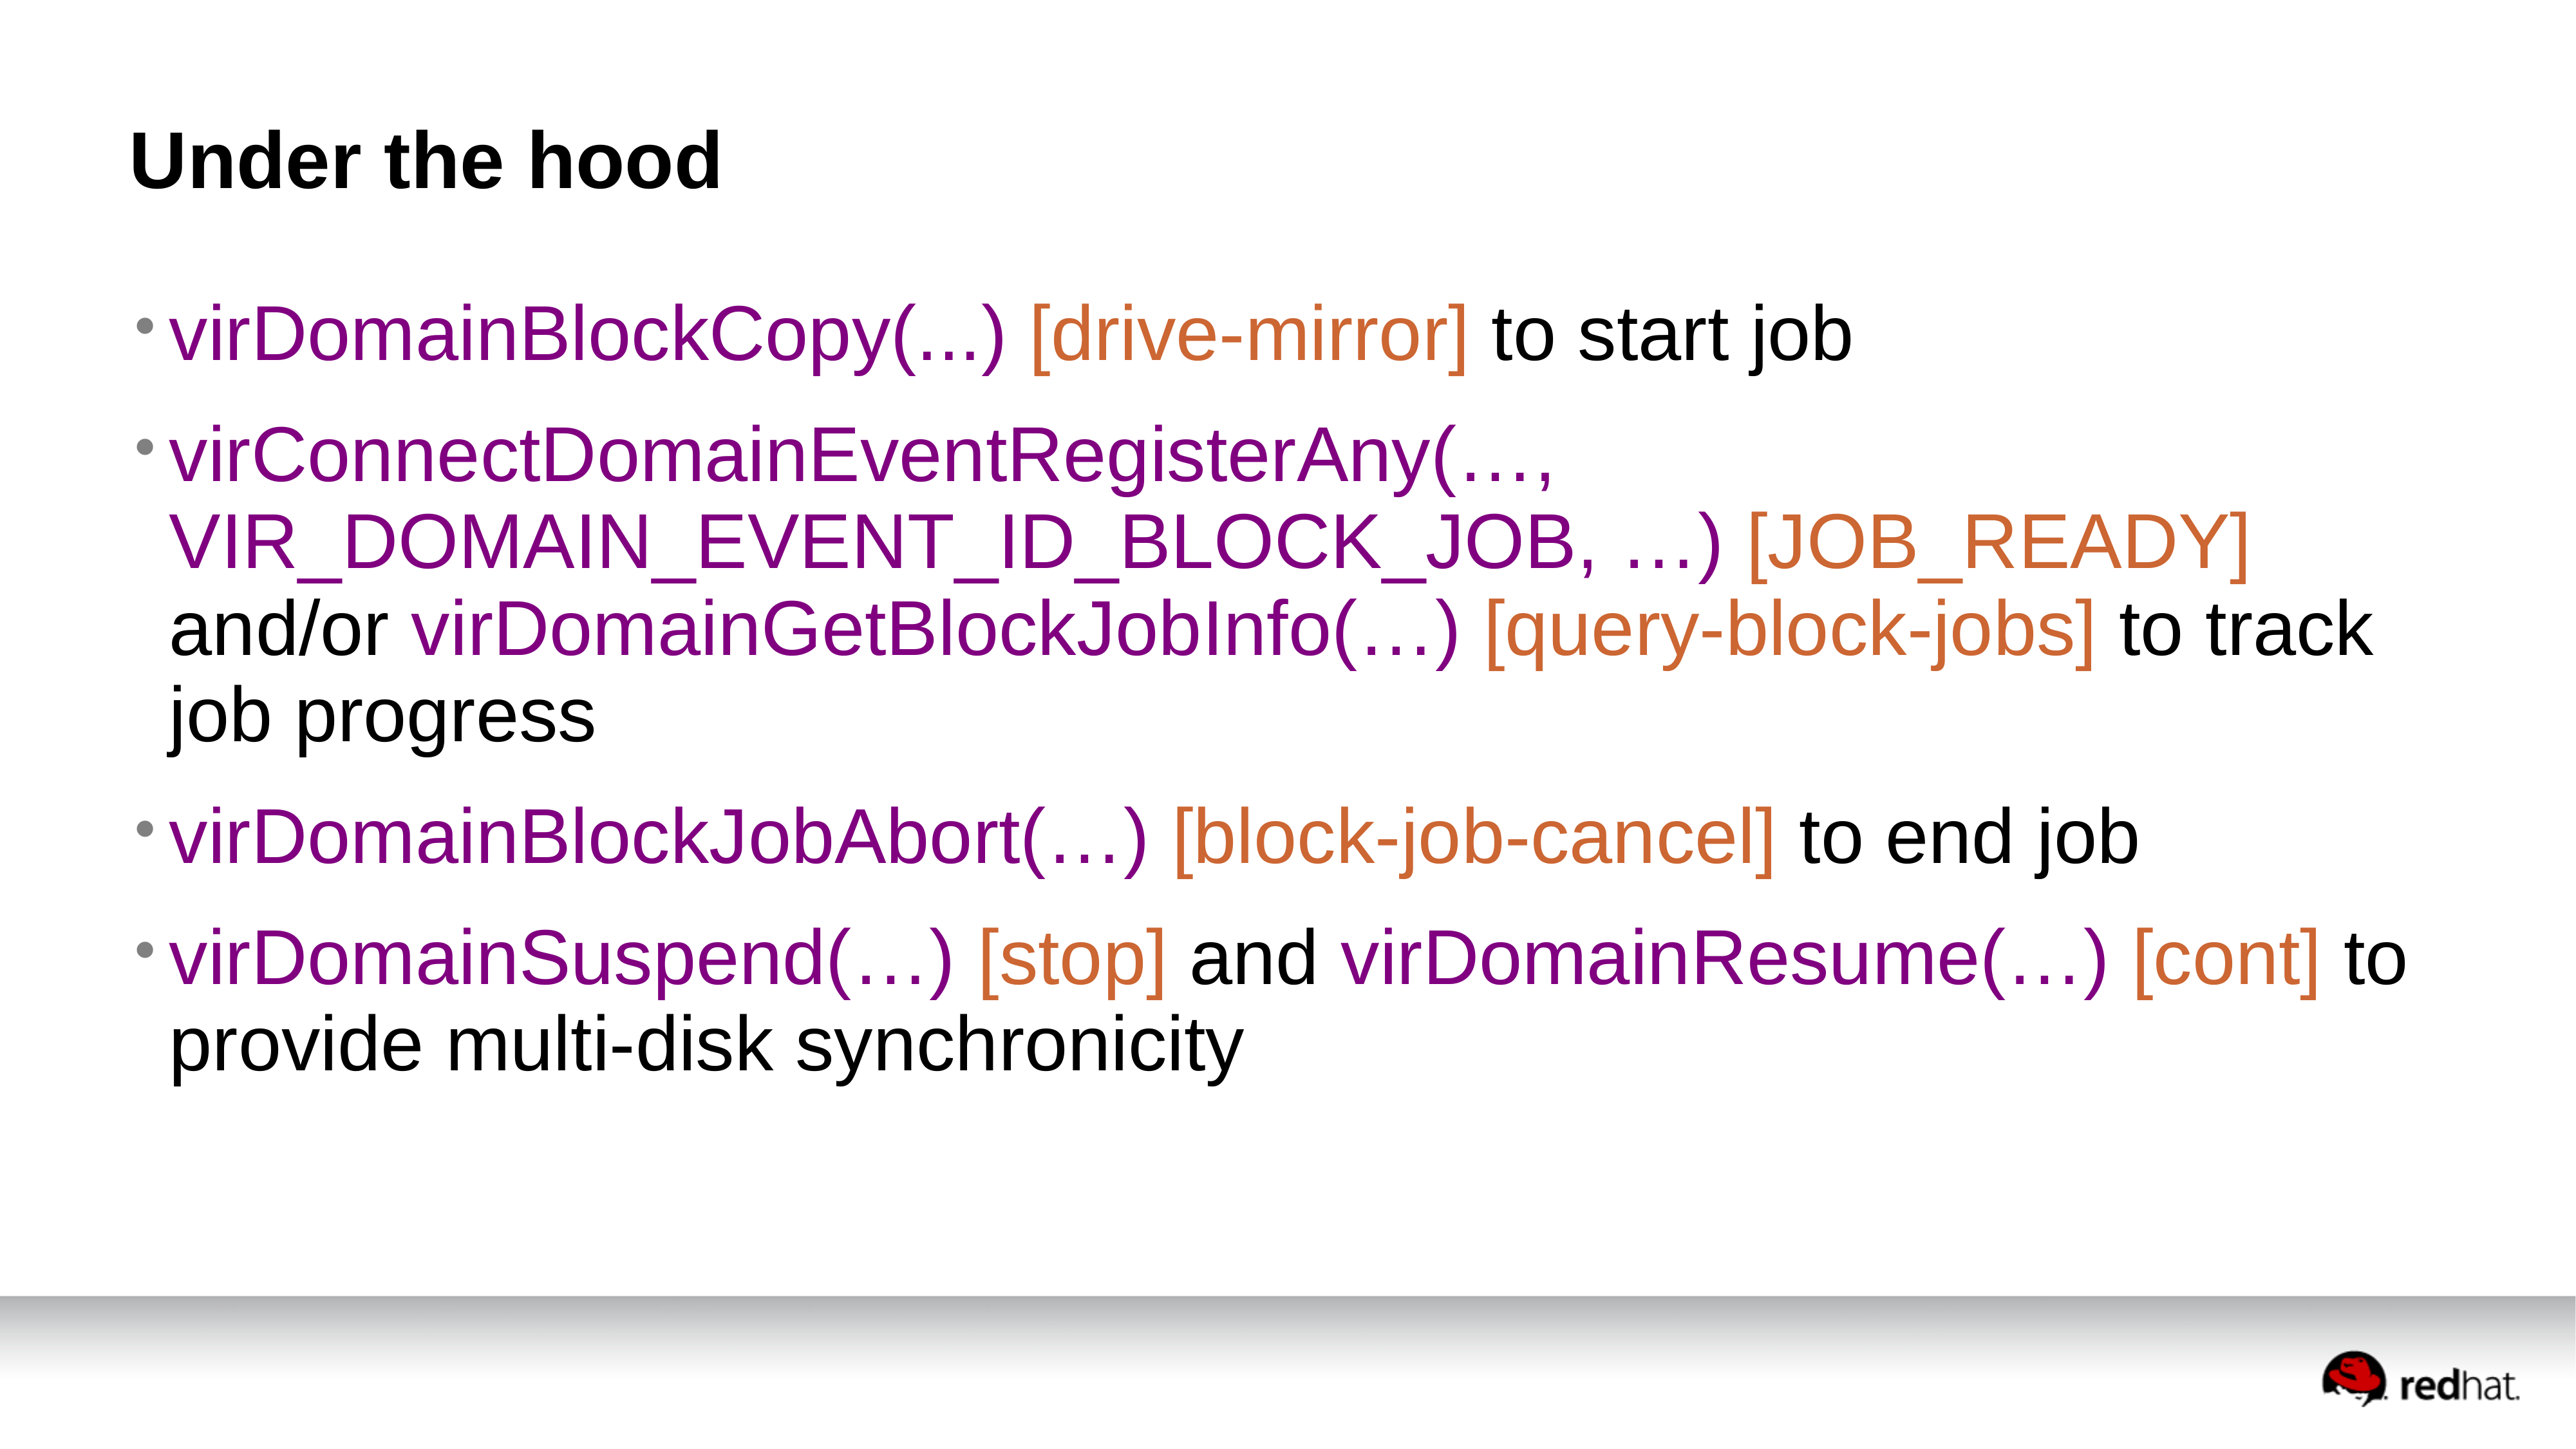

# Under the hood
virDomainBlockCopy(...) [drive-mirror] to start job
virConnectDomainEventRegisterAny(…, VIR_DOMAIN_EVENT_ID_BLOCK_JOB, …) [JOB_READY] and/or virDomainGetBlockJobInfo(…) [query-block-jobs] to track job progress
virDomainBlockJobAbort(…) [block-job-cancel] to end job
virDomainSuspend(…) [stop] and virDomainResume(…) [cont] to provide multi-disk synchronicity